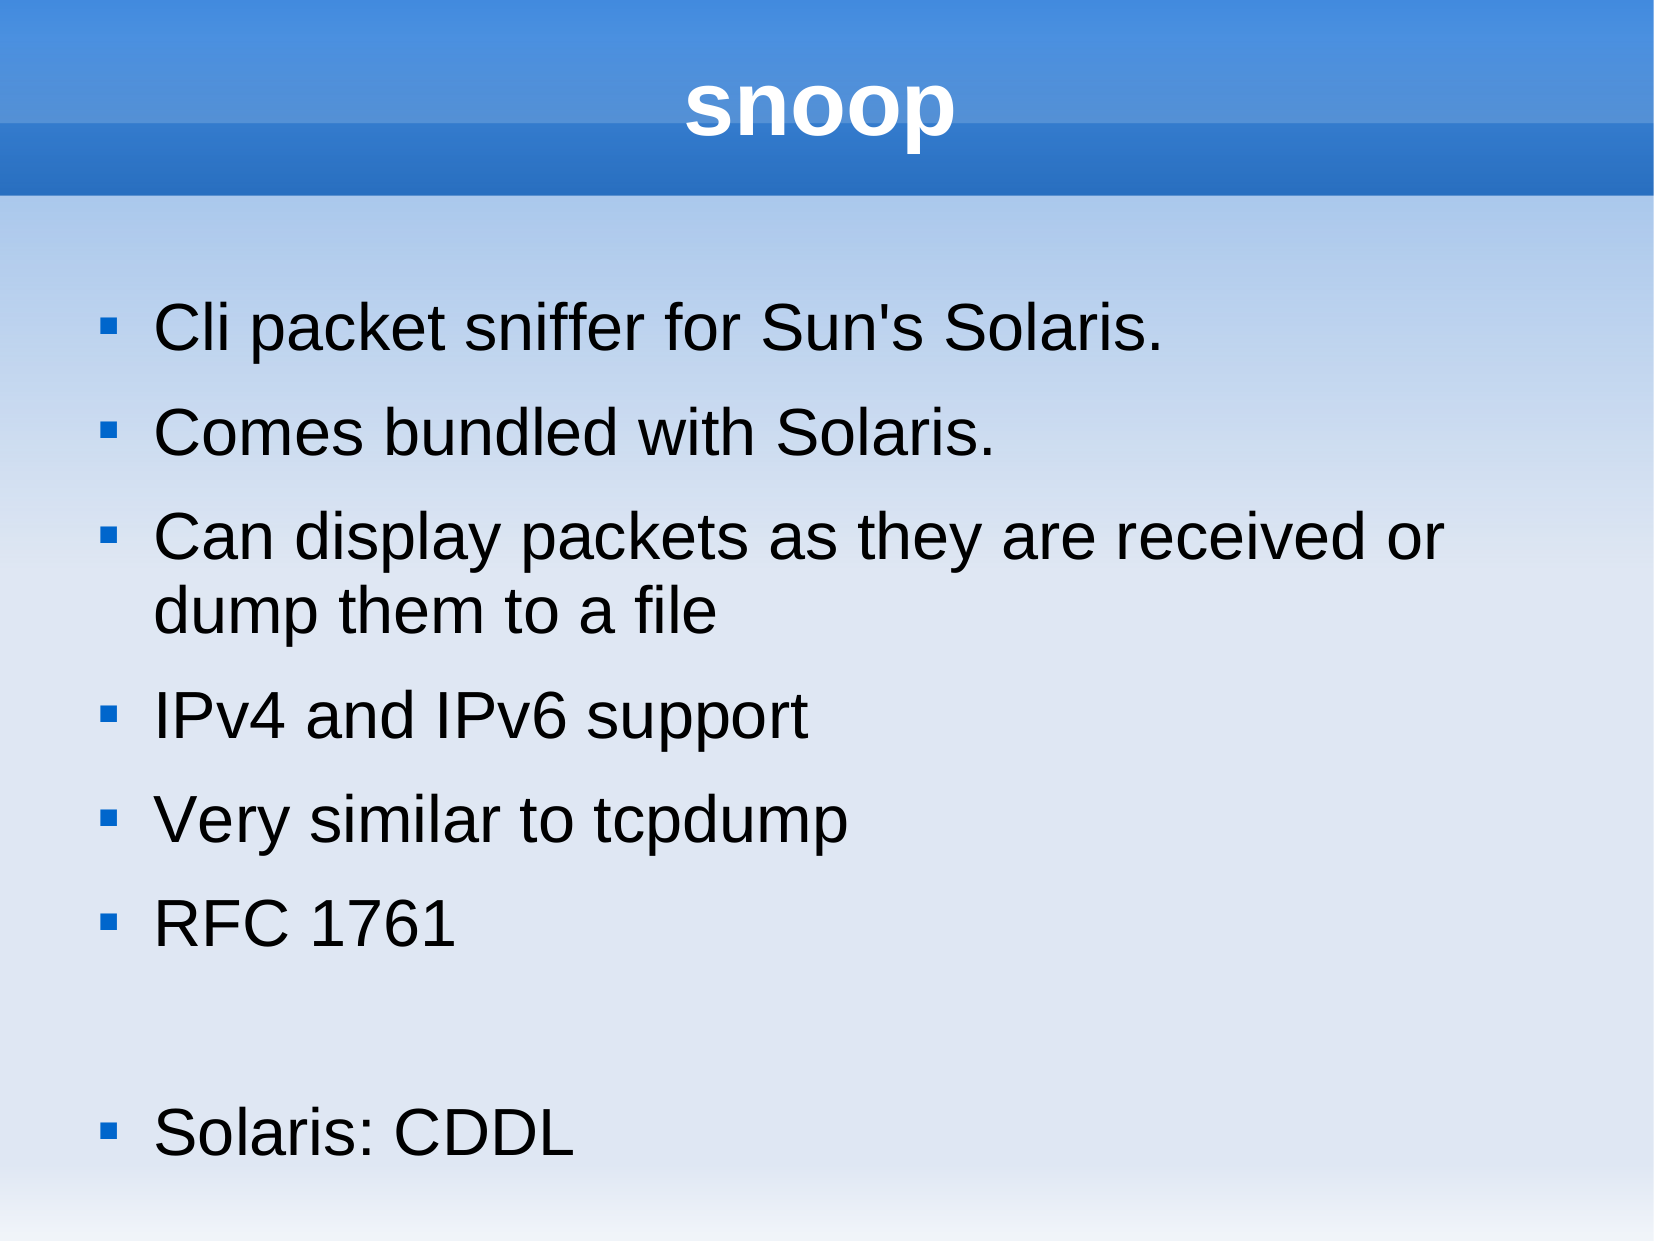

# snoop
Cli packet sniffer for Sun's Solaris.
Comes bundled with Solaris.
Can display packets as they are received or dump them to a file
IPv4 and IPv6 support
Very similar to tcpdump
RFC 1761
Solaris: CDDL